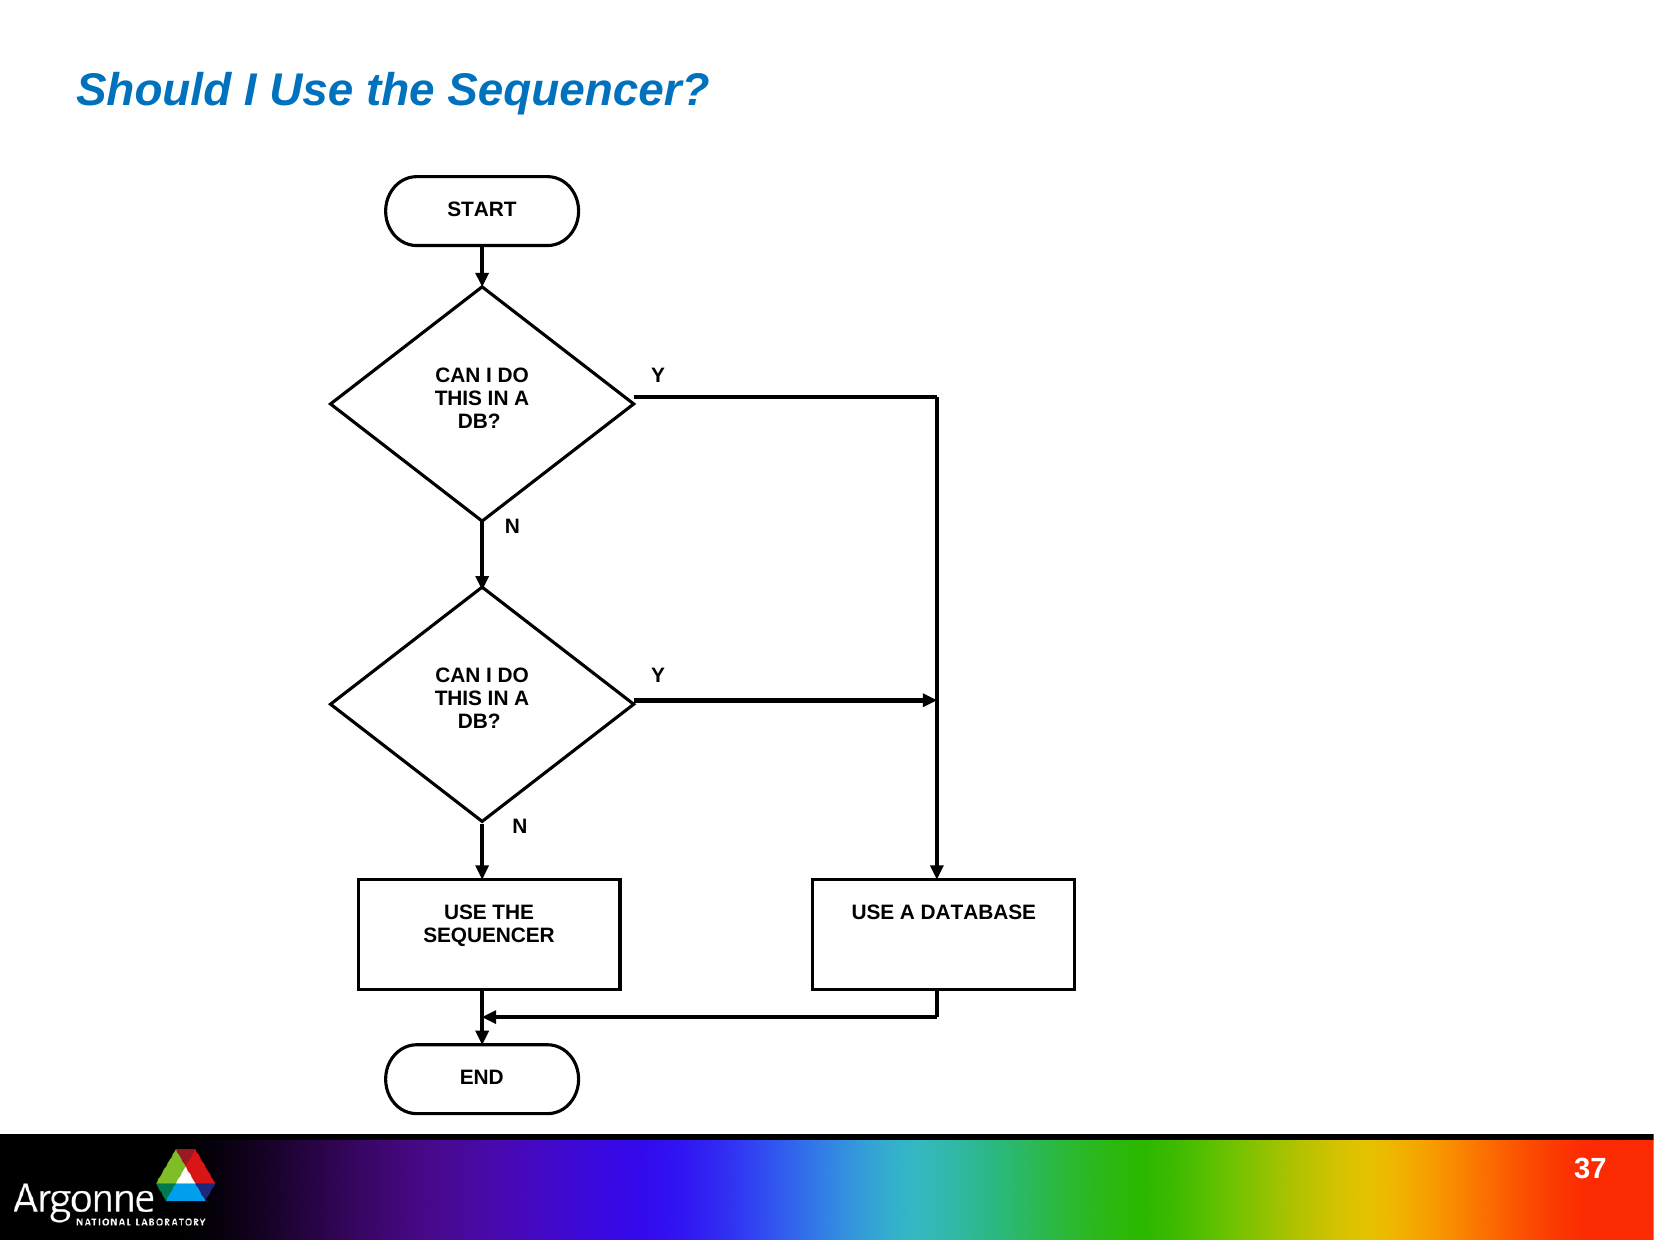

# Should I Use the Sequencer?
START
CAN I DO THIS IN A DB?
Y
N
CAN I DO THIS IN A DB?
Y
N
USE THE SEQUENCER
USE A DATABASE
END
37